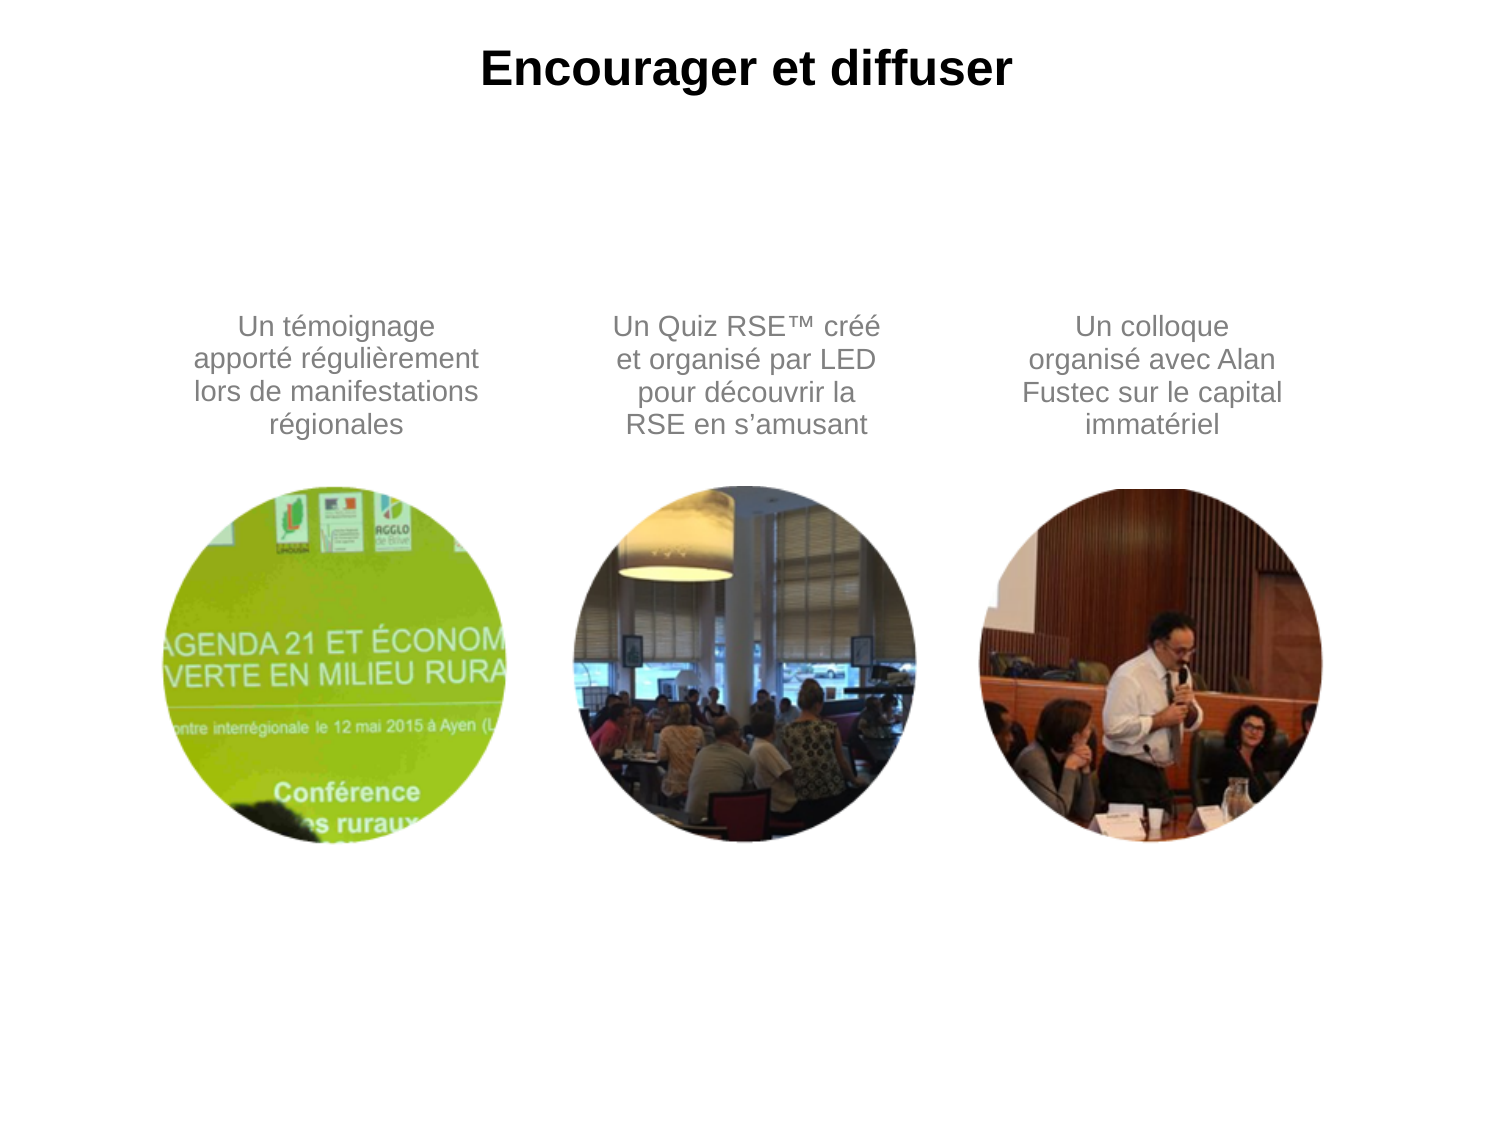

Encourager et diffuser
Un témoignage apporté régulièrement lors de manifestations régionales
Un Quiz RSE™ créé et organisé par LED pour découvrir la RSE en s’amusant
Un colloque organisé avec Alan Fustec sur le capital immatériel